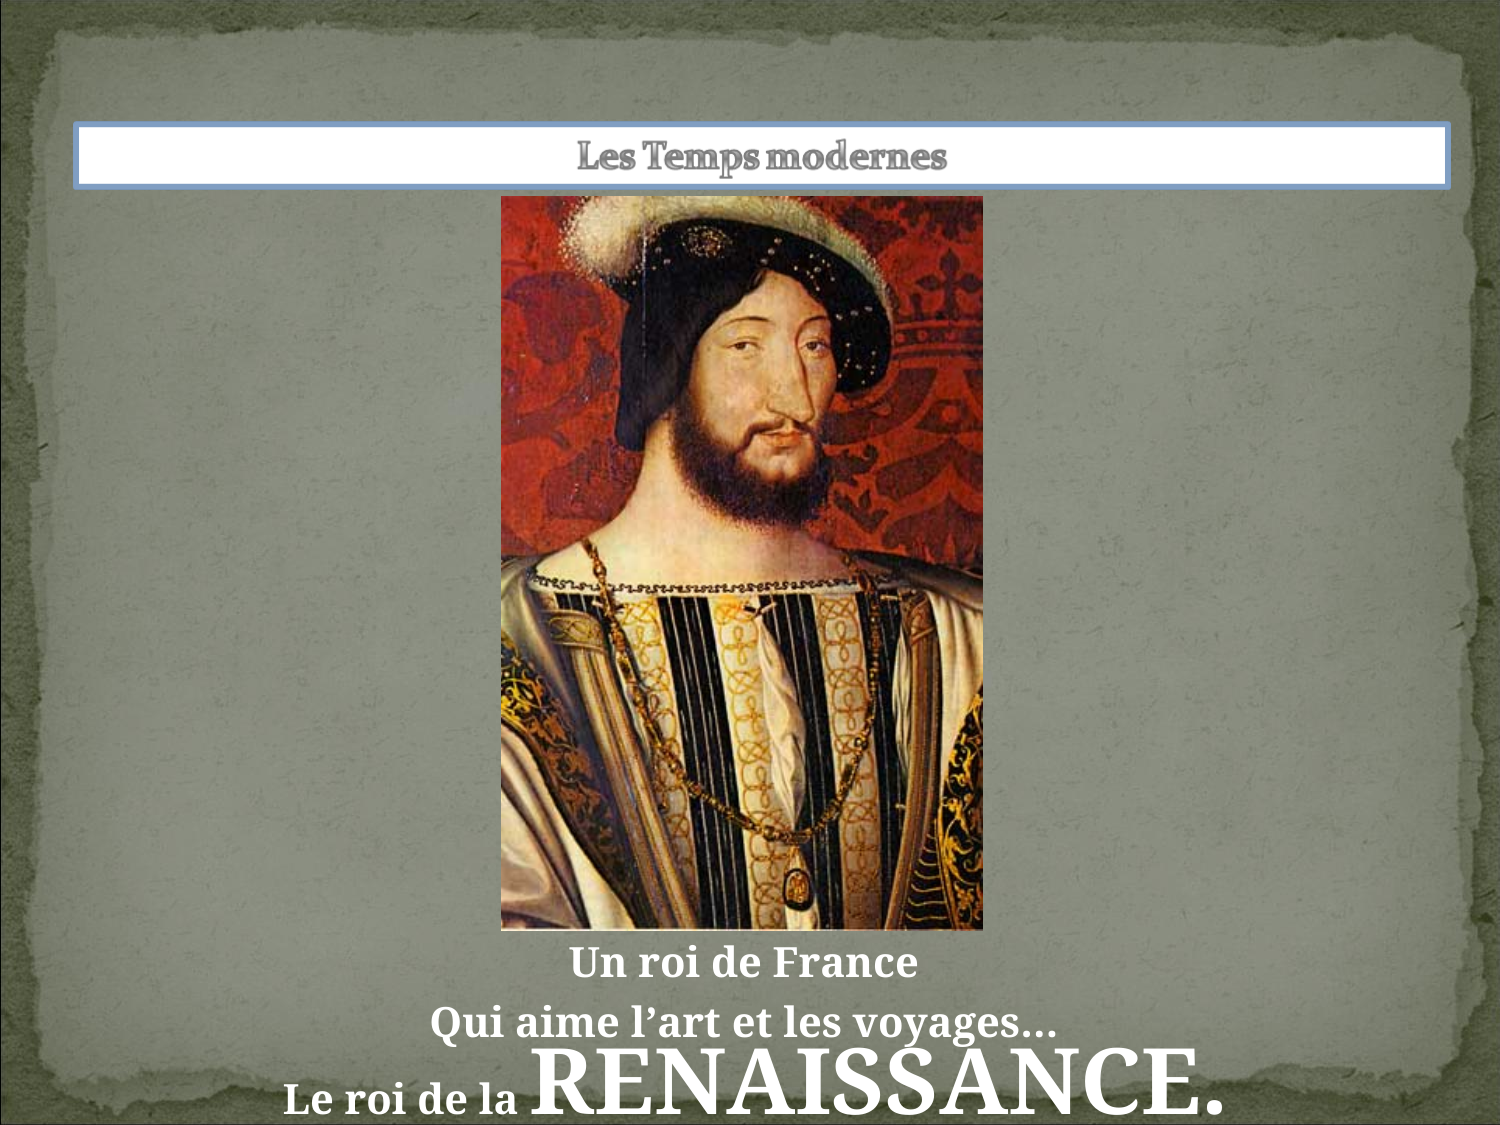

Un roi de France
Qui aime l’art et les voyages…
Le roi de la RENAISSANCE.